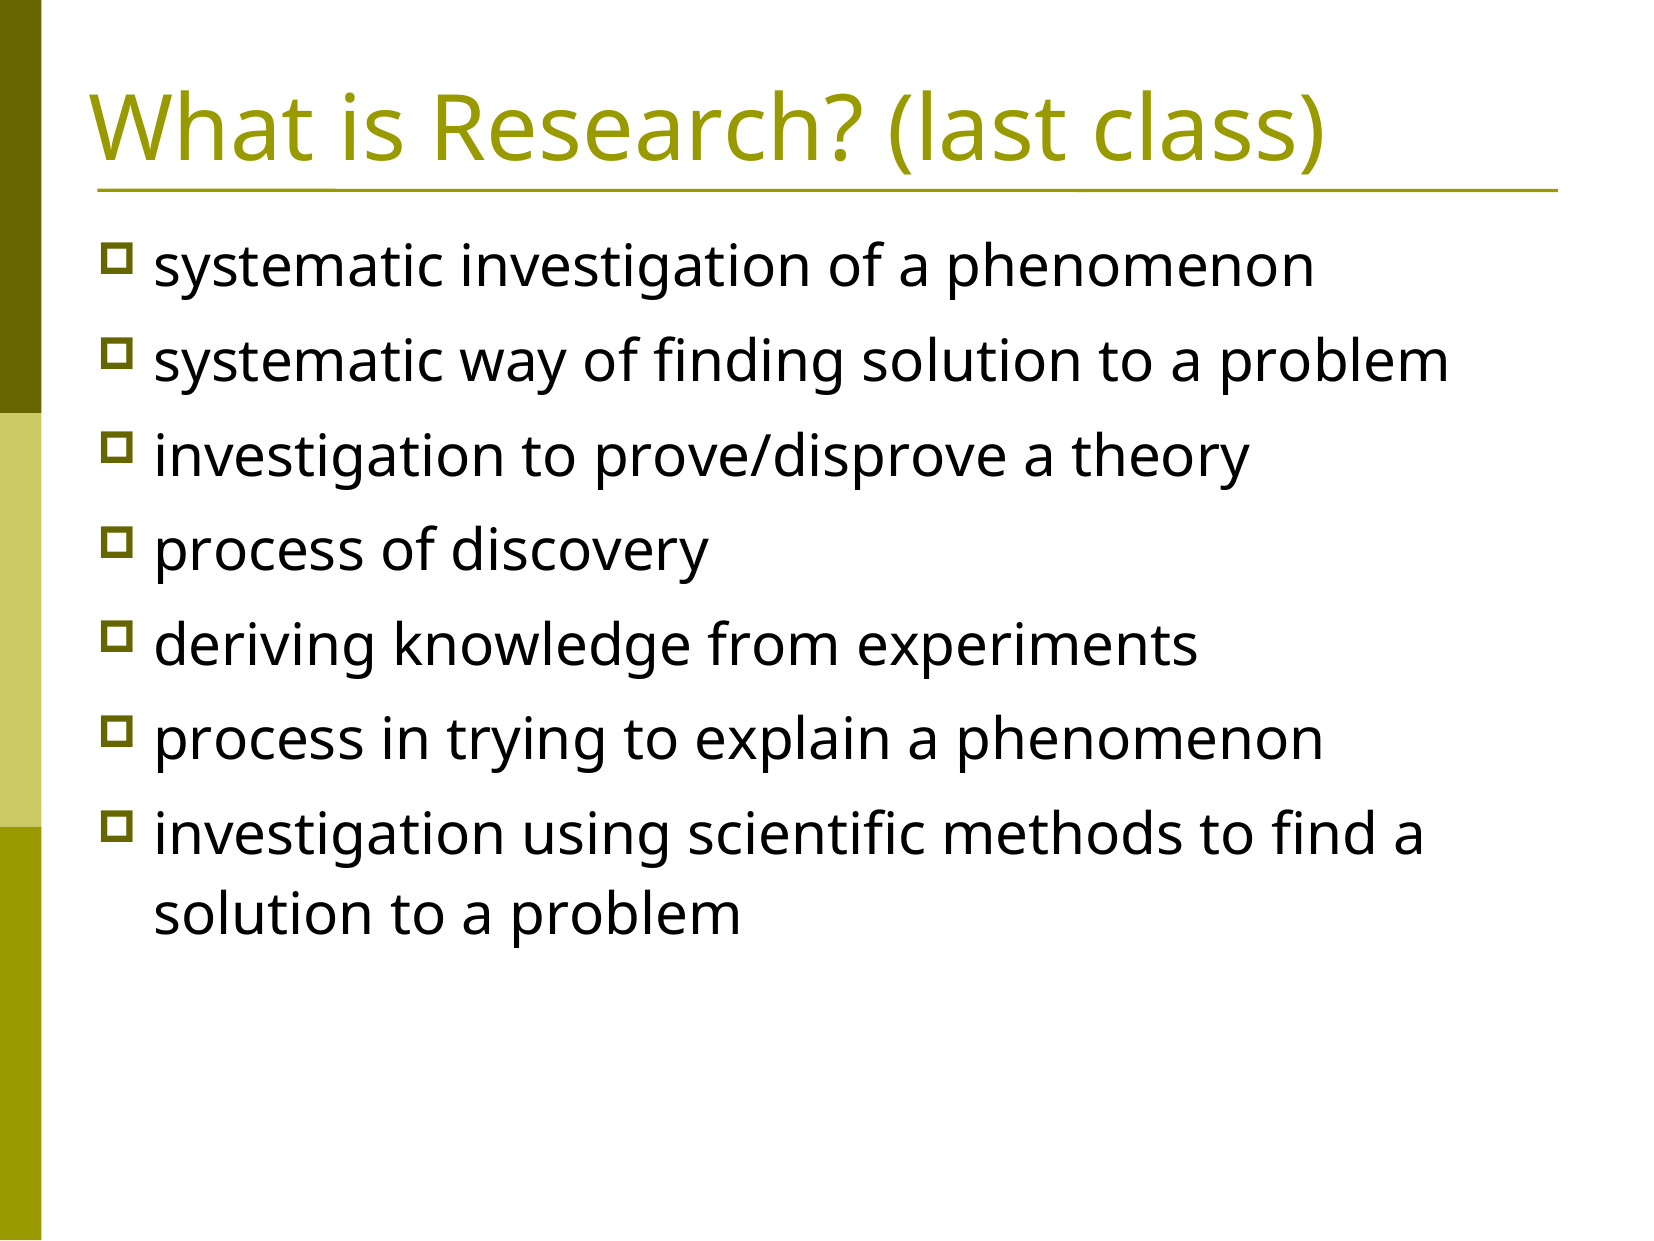

# What is Research? (last class)
systematic investigation of a phenomenon
systematic way of finding solution to a problem
investigation to prove/disprove a theory
process of discovery
deriving knowledge from experiments
process in trying to explain a phenomenon
investigation using scientific methods to find a solution to a problem